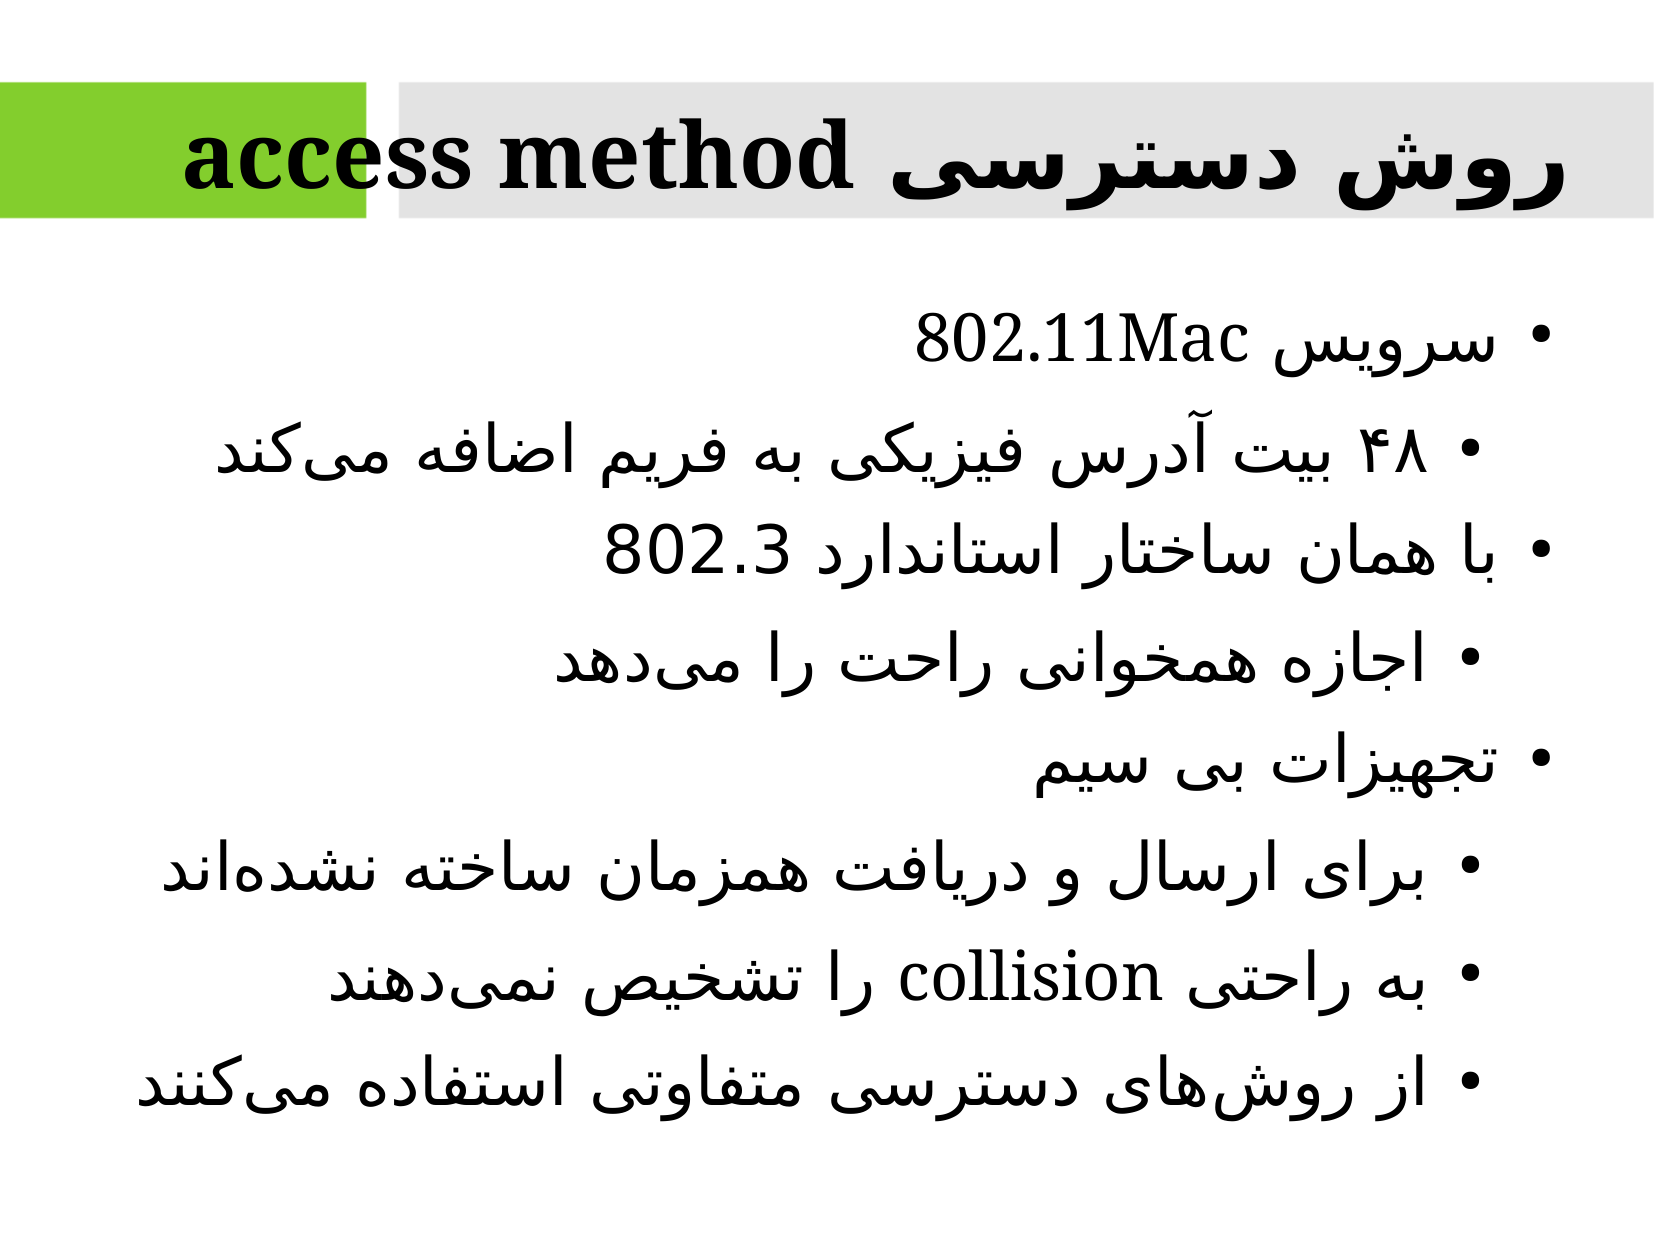

# روش دسترسی access method
سرویس 802.11Mac
۴۸ بیت آدرس فیزیکی به فریم اضافه می‌کند
با همان ساختار استاندارد 802.3
اجازه همخوانی راحت را می‌دهد
تجهیزات بی سیم
برای ارسال و دریافت همزمان ساخته نشده‌اند
به راحتی collision را تشخیص نمی‌دهند
از روش‌های دسترسی متفاوتی استفاده می‌کنند